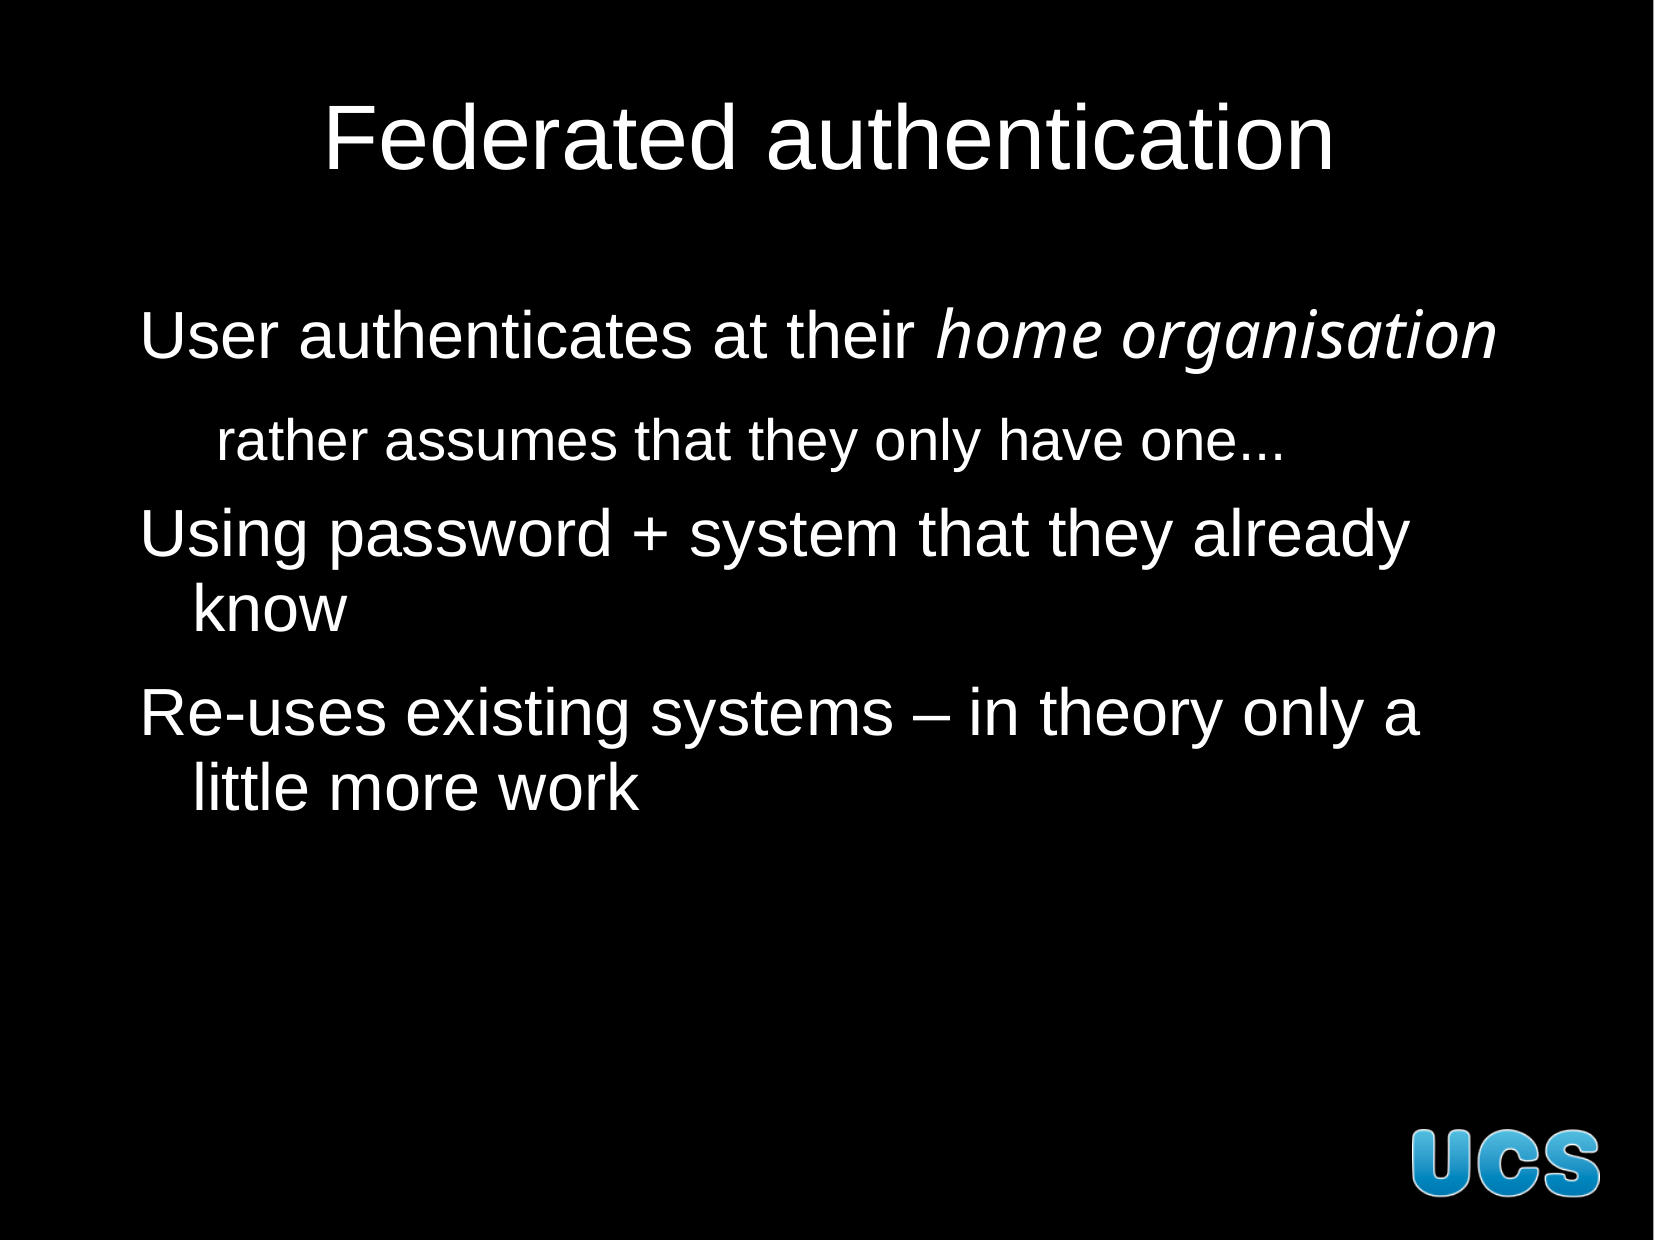

# Federated authentication
User authenticates at their home organisation
rather assumes that they only have one...
Using password + system that they already know
Re-uses existing systems – in theory only a little more work